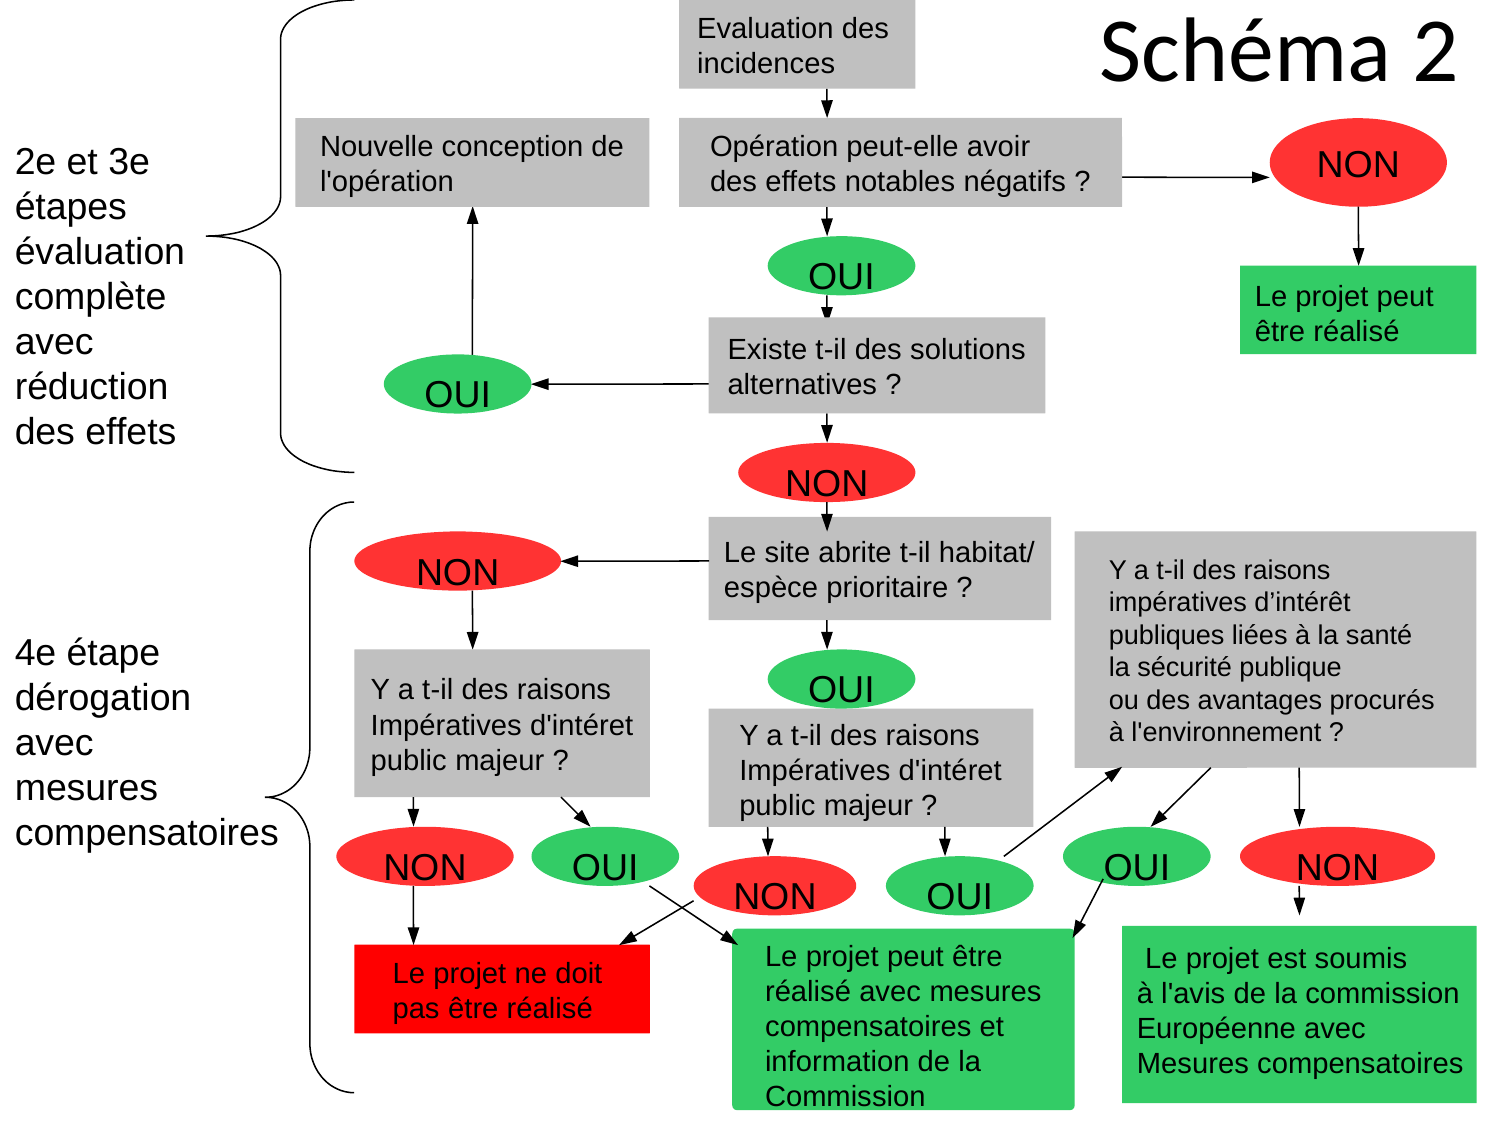

Evaluation des
incidences
Schéma 2
Opération peut-elle avoir
des effets notables négatifs ?
Nouvelle conception de
l'opération
NON
2e et 3e
étapes
évaluation complète avec réduction des effets
OUI
Le projet peut être réalisé
Existe t-il des solutions
alternatives ?
OUI
NON
Le site abrite t-il habitat/
espèce prioritaire ?
NON
Y a t-il des raisons
impératives d’intérêt
publiques liées à la santé
la sécurité publique
ou des avantages procurés
à l'environnement ?
4e étape
dérogation
avec
mesures
compensatoires
Y a t-il des raisons
Impératives d'intéret
public majeur ?
OUI
Y a t-il des raisons
Impératives d'intéret
public majeur ?
NON
OUI
OUI
NON
NON
OUI
Le projet peut être réalisé avec mesures compensatoires et information de la Commission
 Le projet est soumis
à l'avis de la commission
Européenne avec
Mesures compensatoires
Le projet ne doit
pas être réalisé